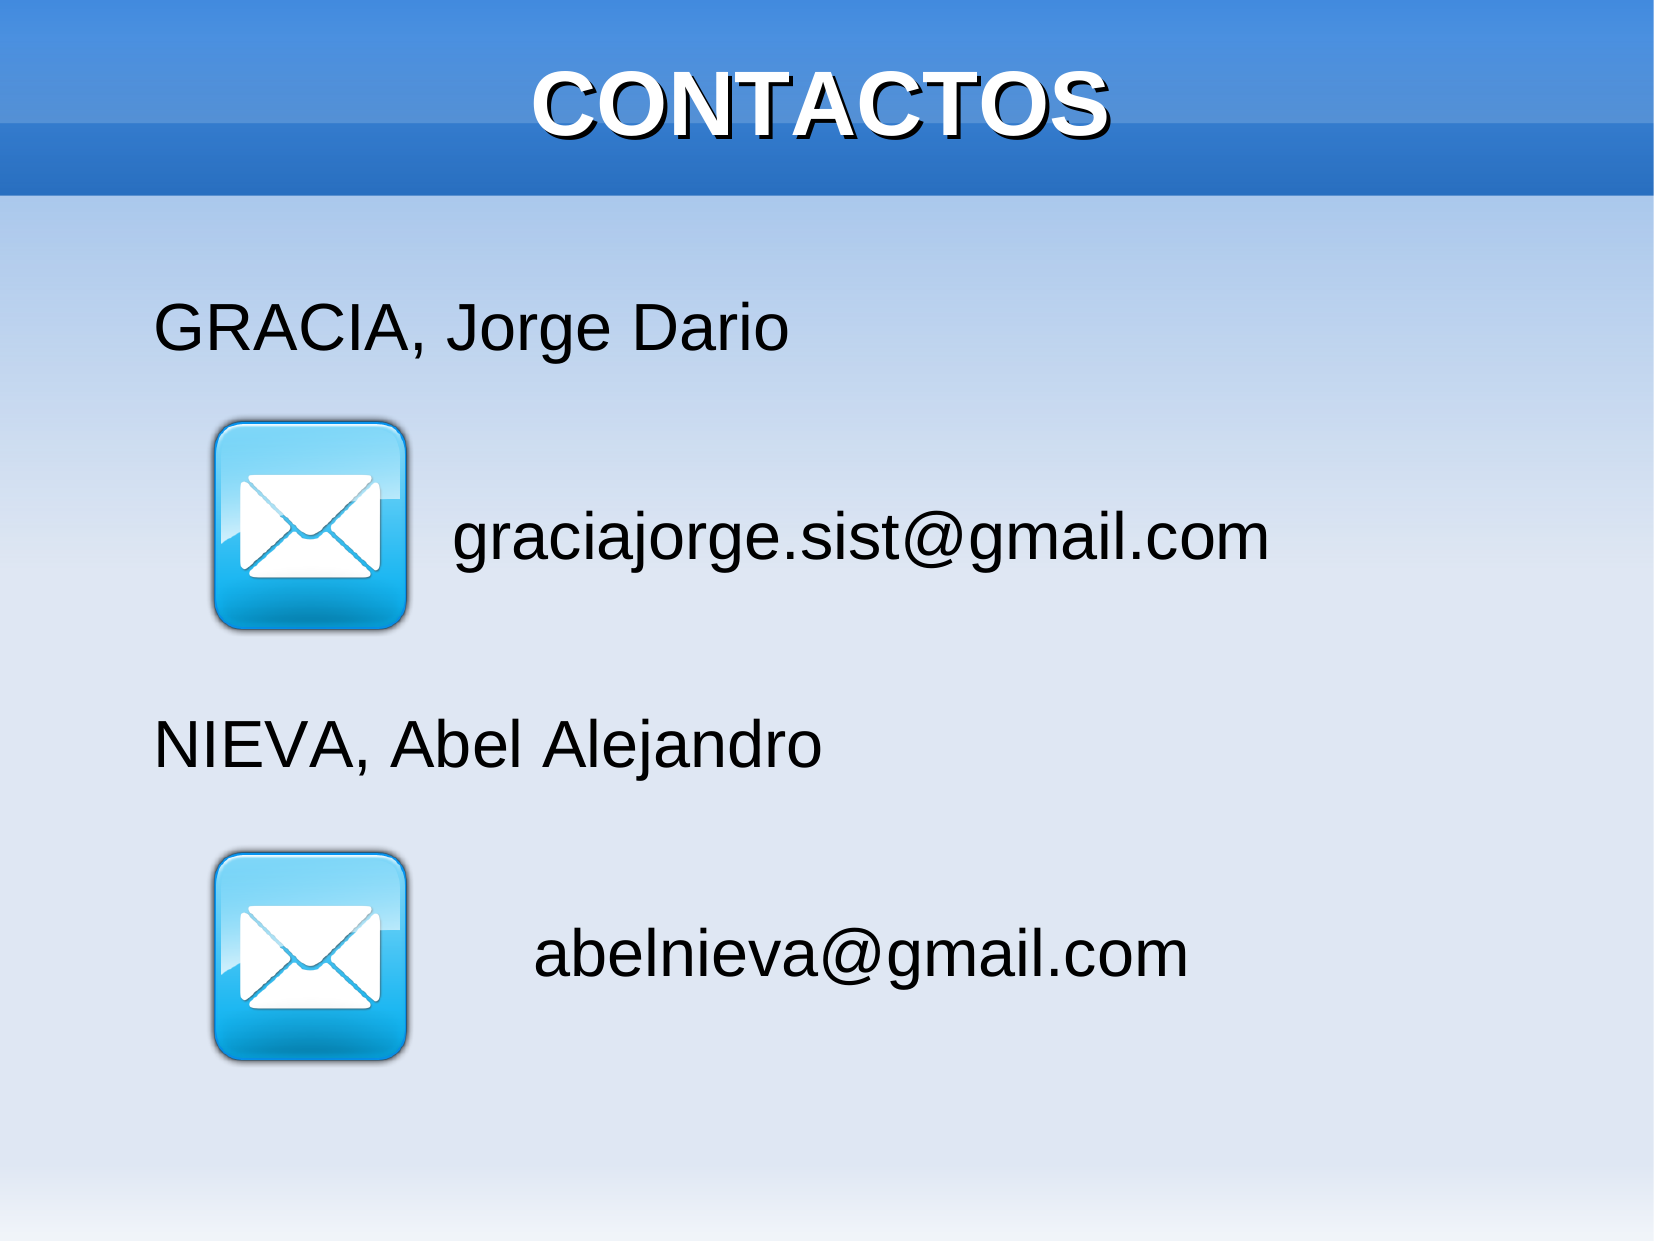

# CONTACTOS
GRACIA, Jorge Dario
graciajorge.sist@gmail.com
NIEVA, Abel Alejandro
abelnieva@gmail.com